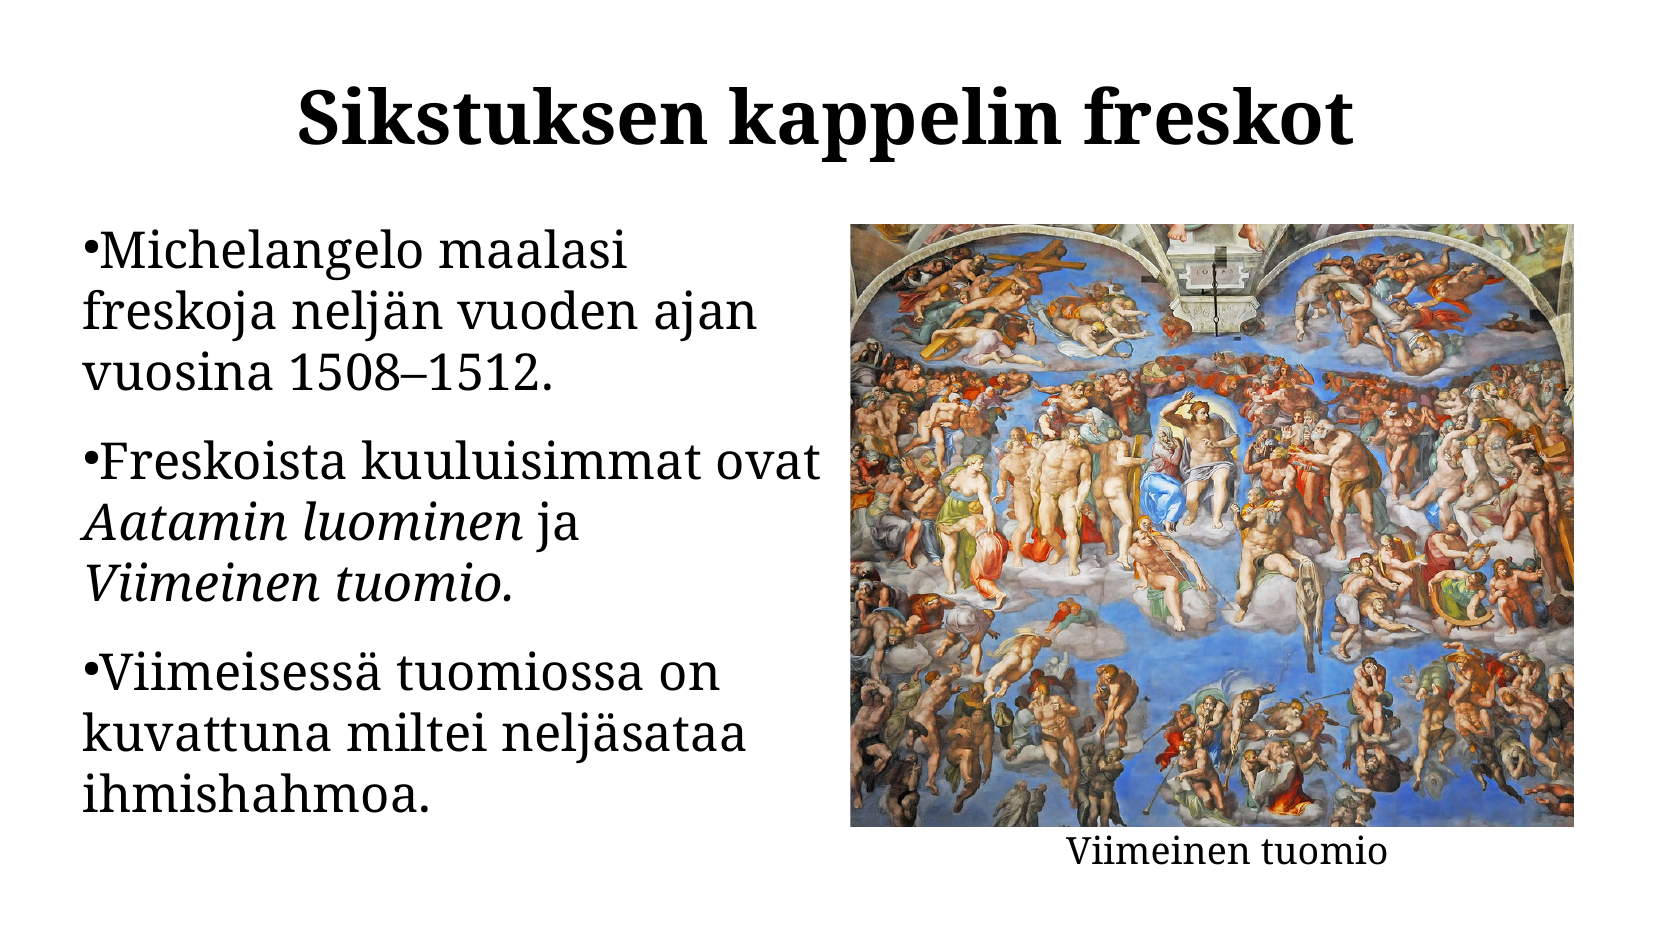

# Sikstuksen kappelin freskot
Michelangelo maalasi freskoja neljän vuoden ajan vuosina 1508–1512.
Freskoista kuuluisimmat ovat Aatamin luominen ja Viimeinen tuomio.
Viimeisessä tuomiossa on kuvattuna miltei neljäsataa ihmishahmoa.
Viimeinen tuomio